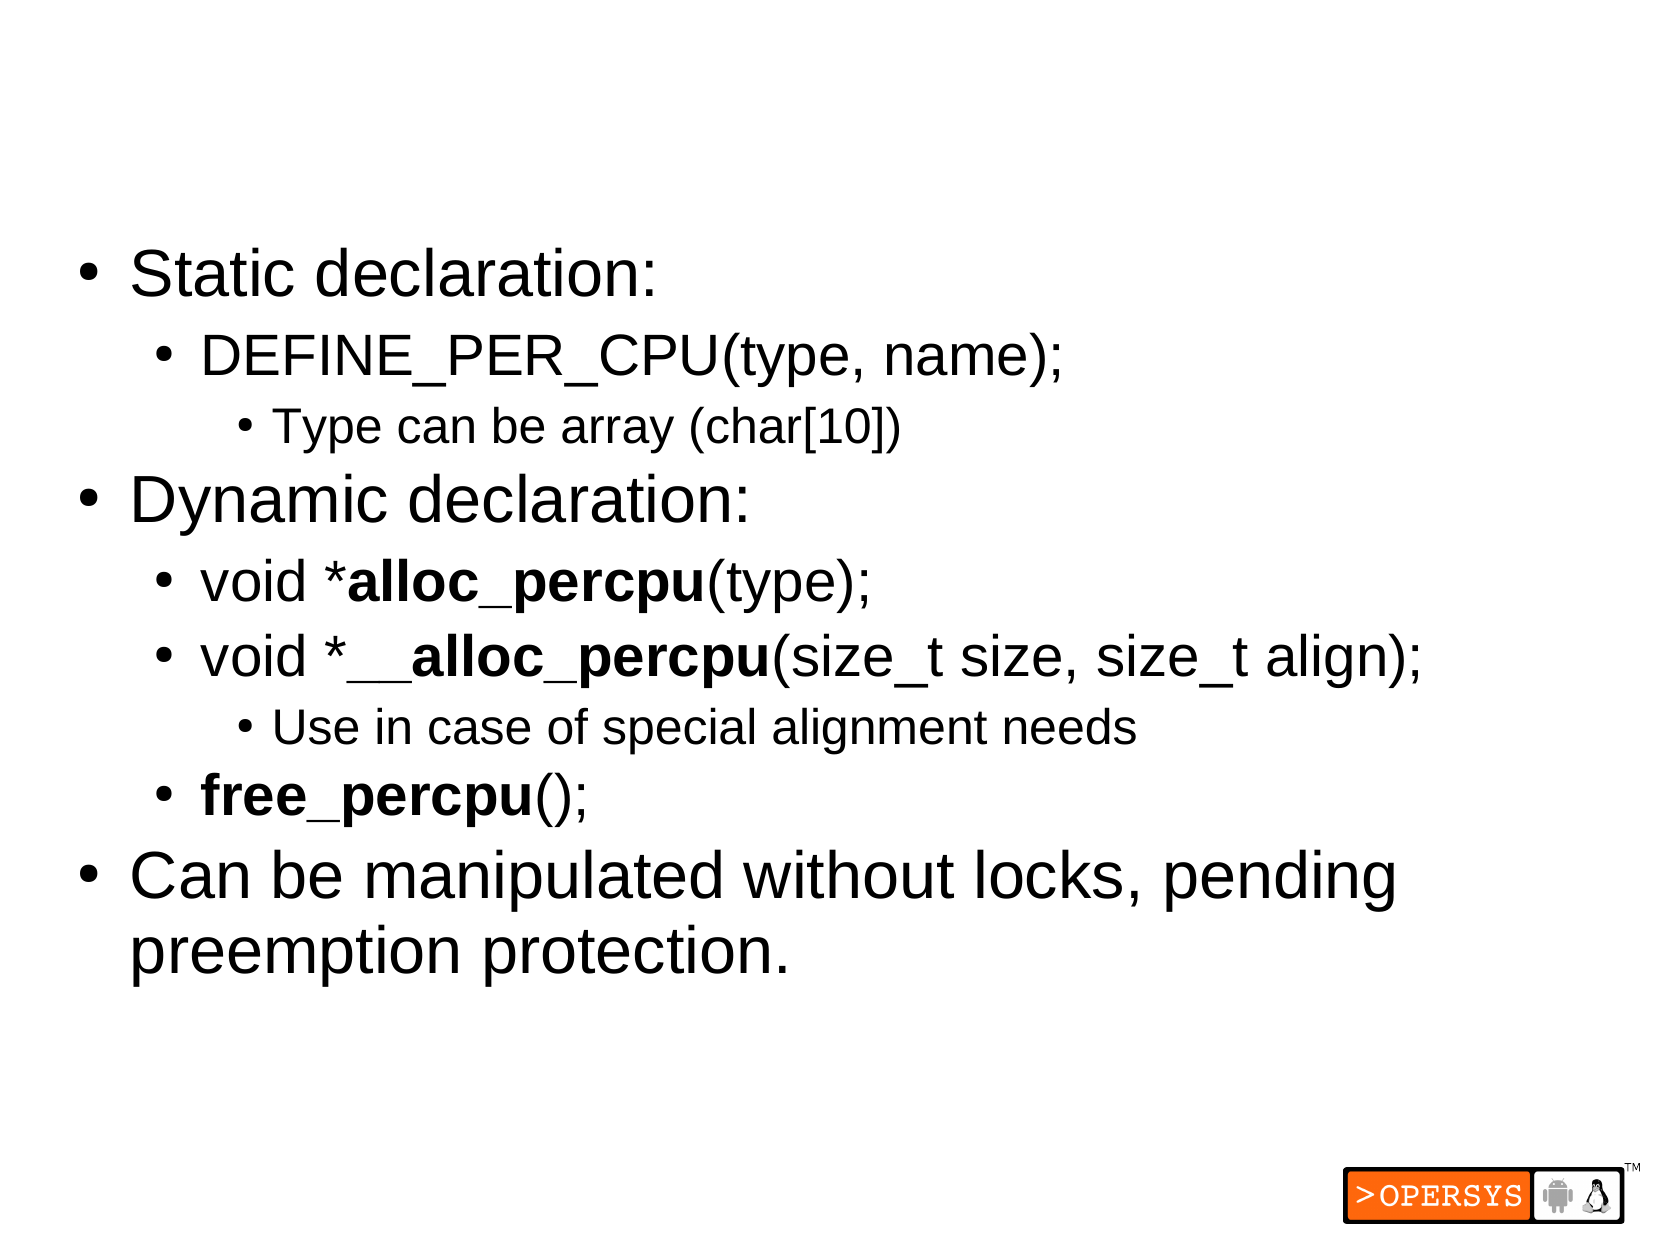

# Static declaration:
DEFINE_PER_CPU(type, name);
Type can be array (char[10])
Dynamic declaration:
void *alloc_percpu(type);
void *__alloc_percpu(size_t size, size_t align);
Use in case of special alignment needs
free_percpu();
Can be manipulated without locks, pending preemption protection.